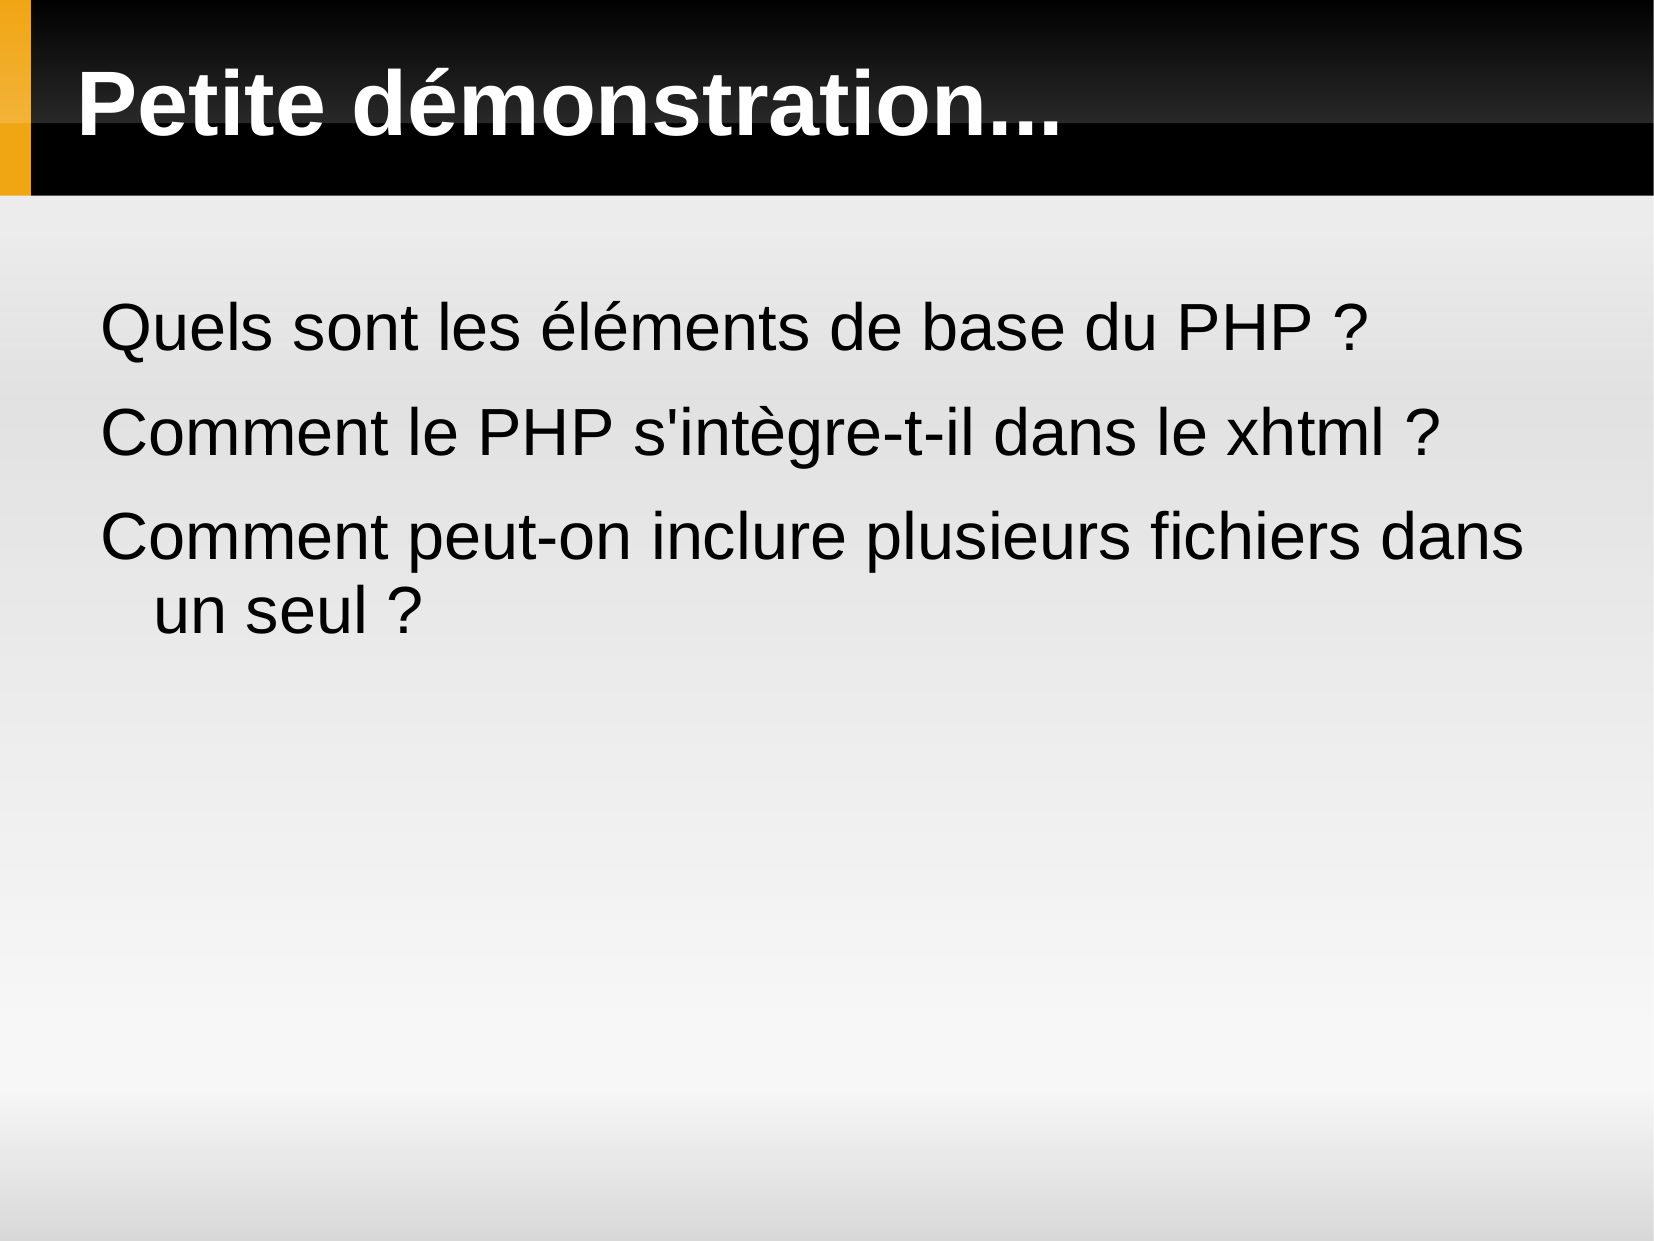

# Petite démonstration...
Quels sont les éléments de base du PHP ?
Comment le PHP s'intègre-t-il dans le xhtml ?
Comment peut-on inclure plusieurs fichiers dans un seul ?